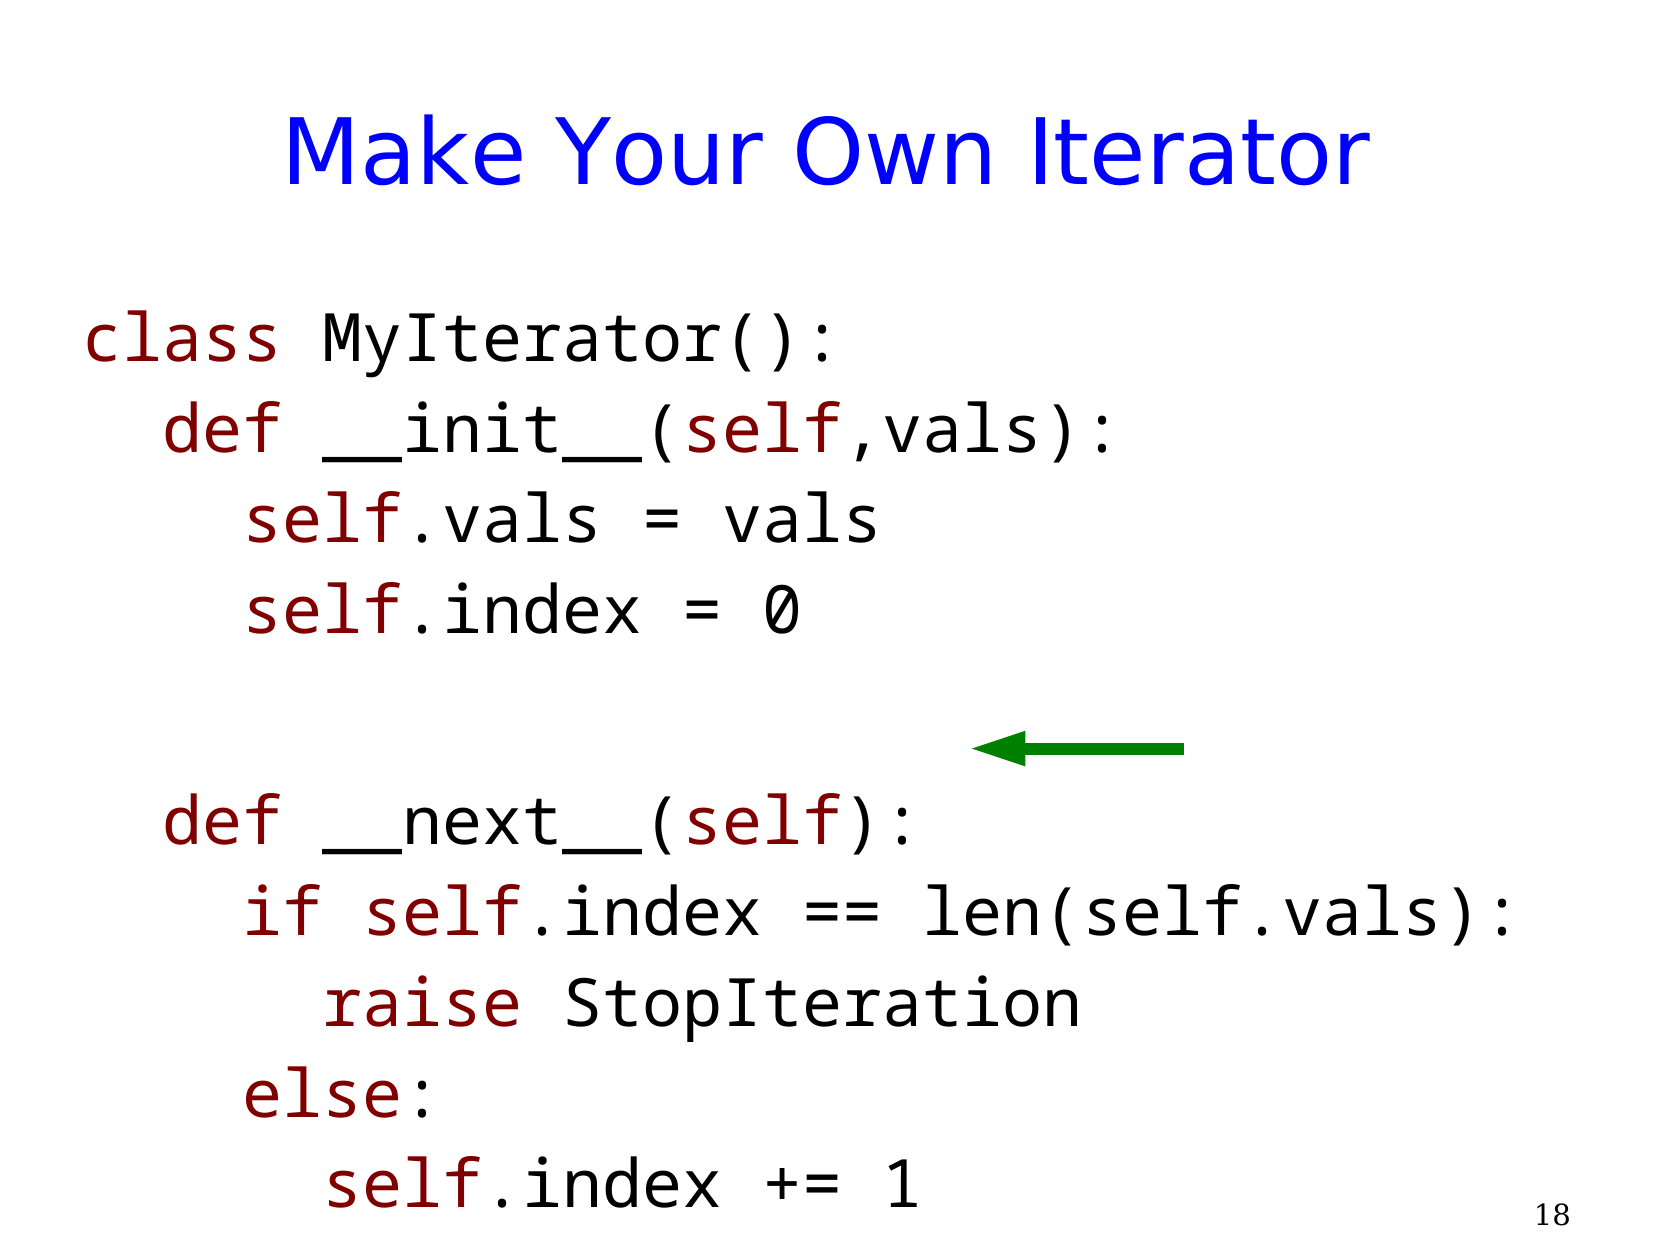

# Make Your Own Iterator
class MyIterator():
 def __init__(self,vals):
 self.vals = vals
 self.index = 0
 def __next__(self):
 if self.index == len(self.vals):
 raise StopIteration
 else:
 self.index += 1
 return self.vals[self.index-1]
18